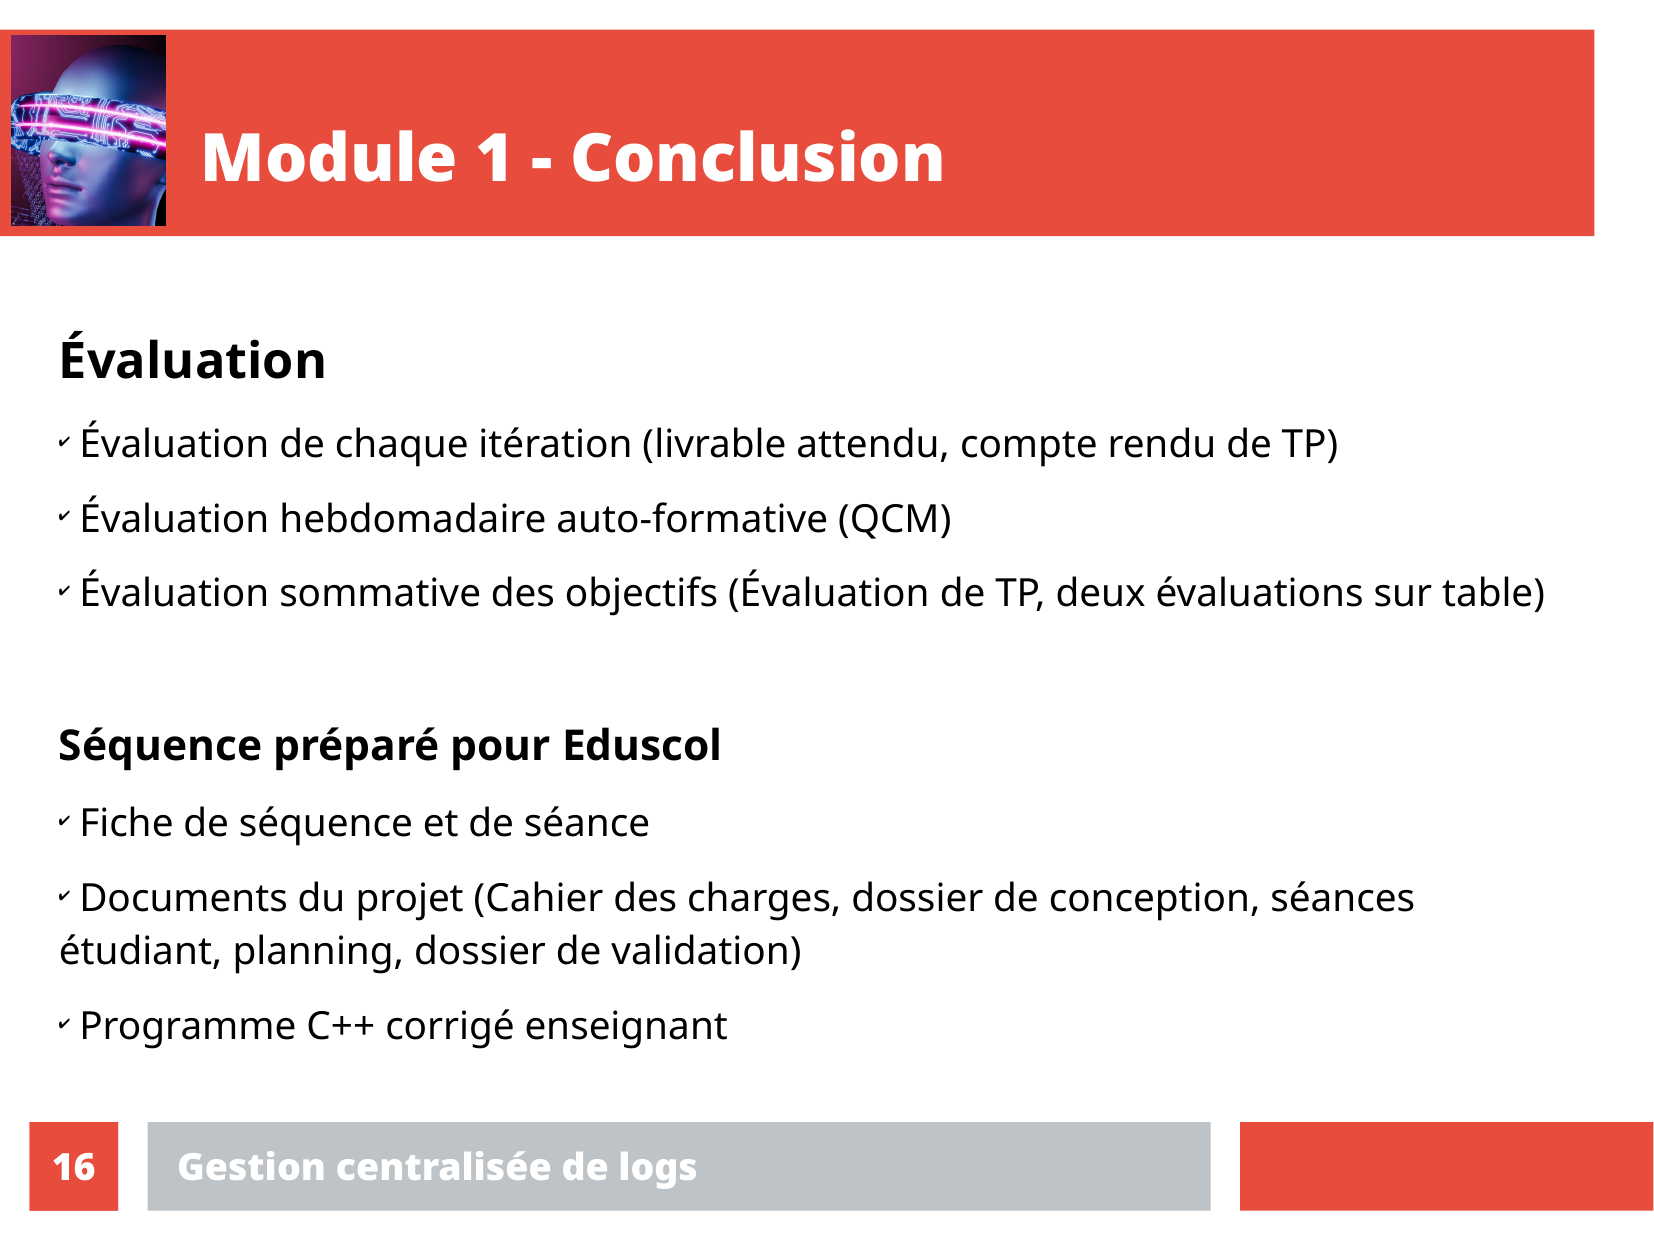

# Module 1 - Conclusion
Évaluation
 Évaluation de chaque itération (livrable attendu, compte rendu de TP)
 Évaluation hebdomadaire auto-formative (QCM)
 Évaluation sommative des objectifs (Évaluation de TP, deux évaluations sur table)
Séquence préparé pour Eduscol
 Fiche de séquence et de séance
 Documents du projet (Cahier des charges, dossier de conception, séances étudiant, planning, dossier de validation)
 Programme C++ corrigé enseignant
16
Gestion centralisée de logs